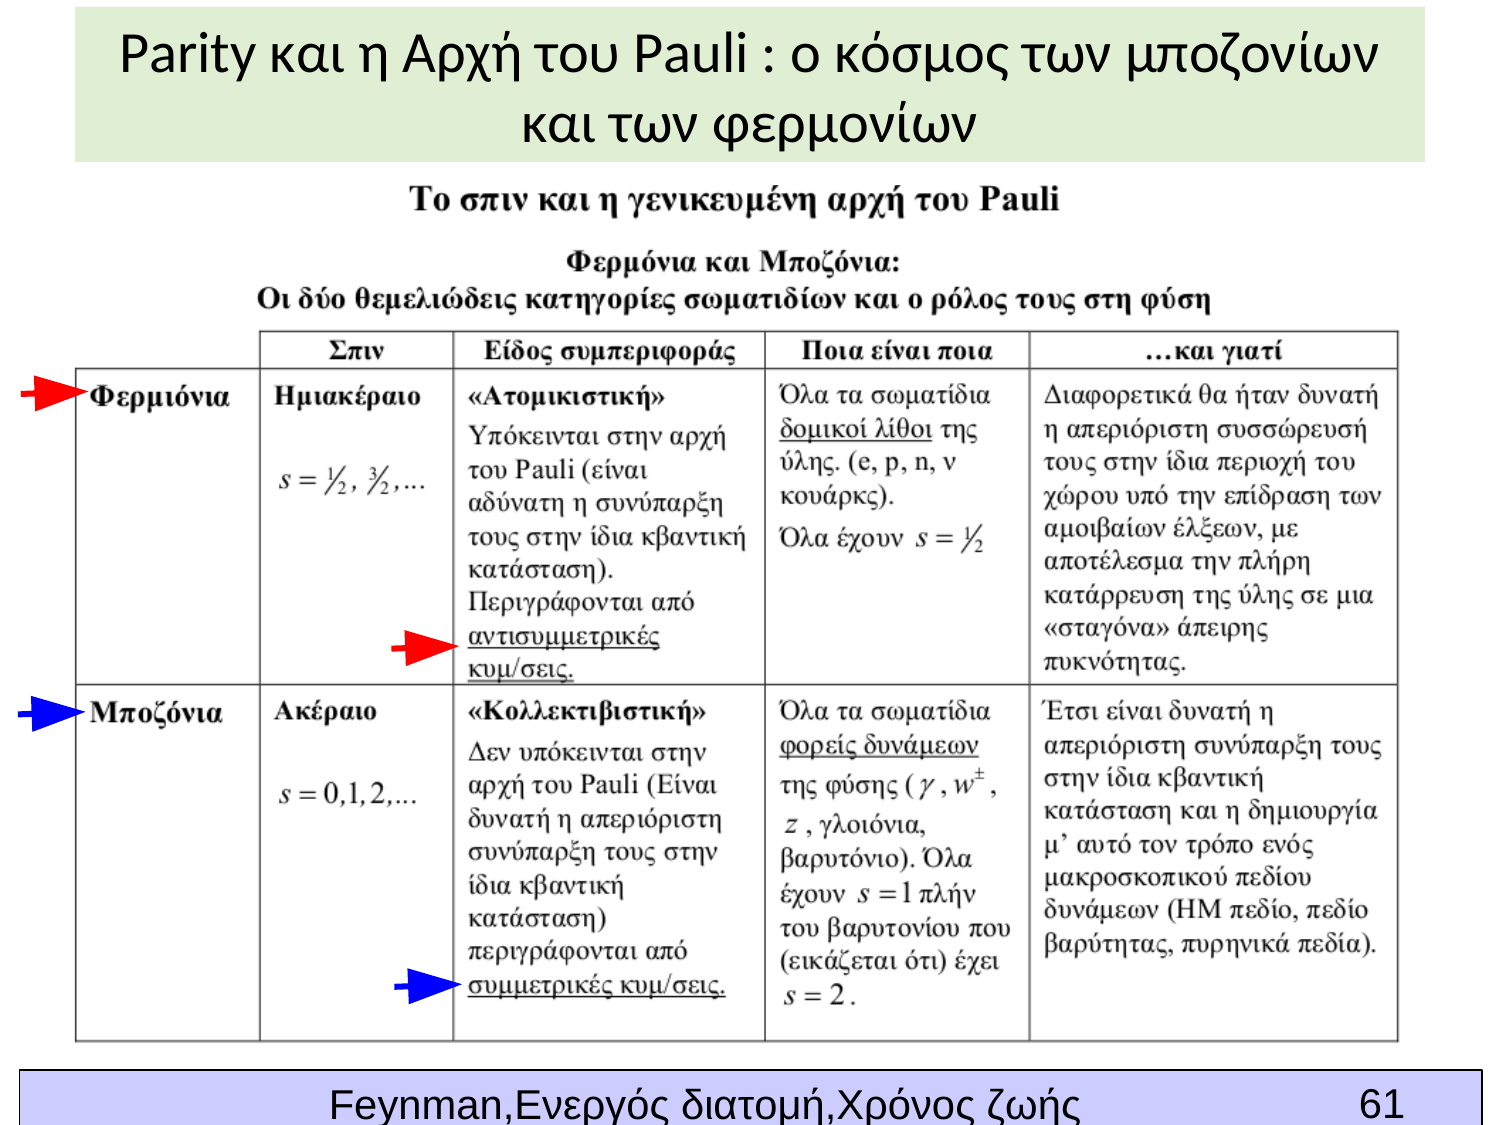

# Parity και η Αρχή του Pauli : ο κόσμος των μποζονίων και των φερμονίων
61
Feynman,Eνεργός διατομή,Xρόνος ζωής